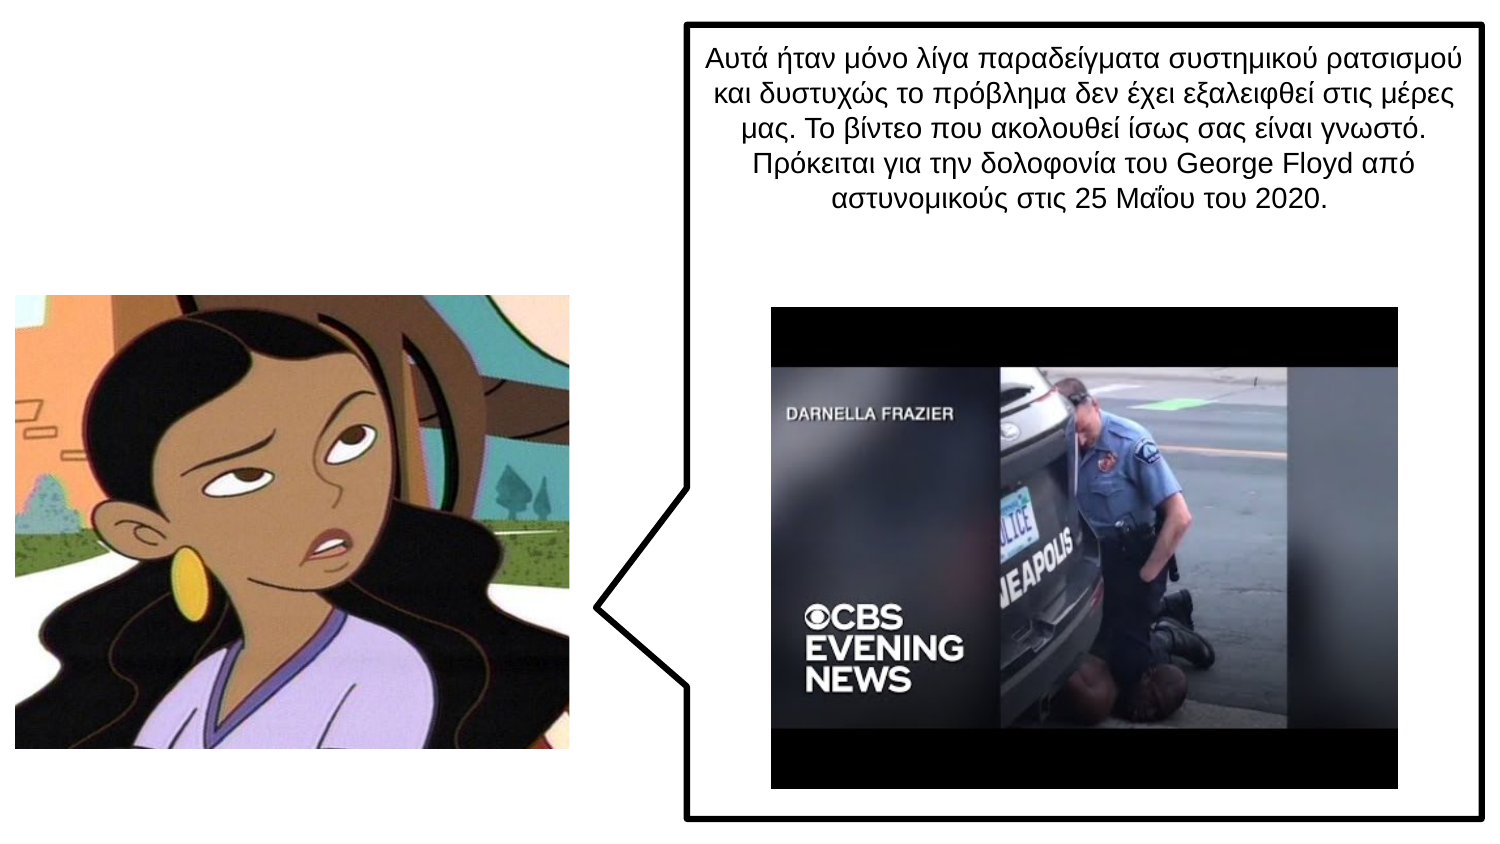

Αυτά ήταν μόνο λίγα παραδείγματα συστημικού ρατσισμού και δυστυχώς το πρόβλημα δεν έχει εξαλειφθεί στις μέρες μας. Το βίντεο που ακολουθεί ίσως σας είναι γνωστό. Πρόκειται για την δολοφονία του George Floyd από αστυνομικούς στις 25 Μαΐου του 2020.